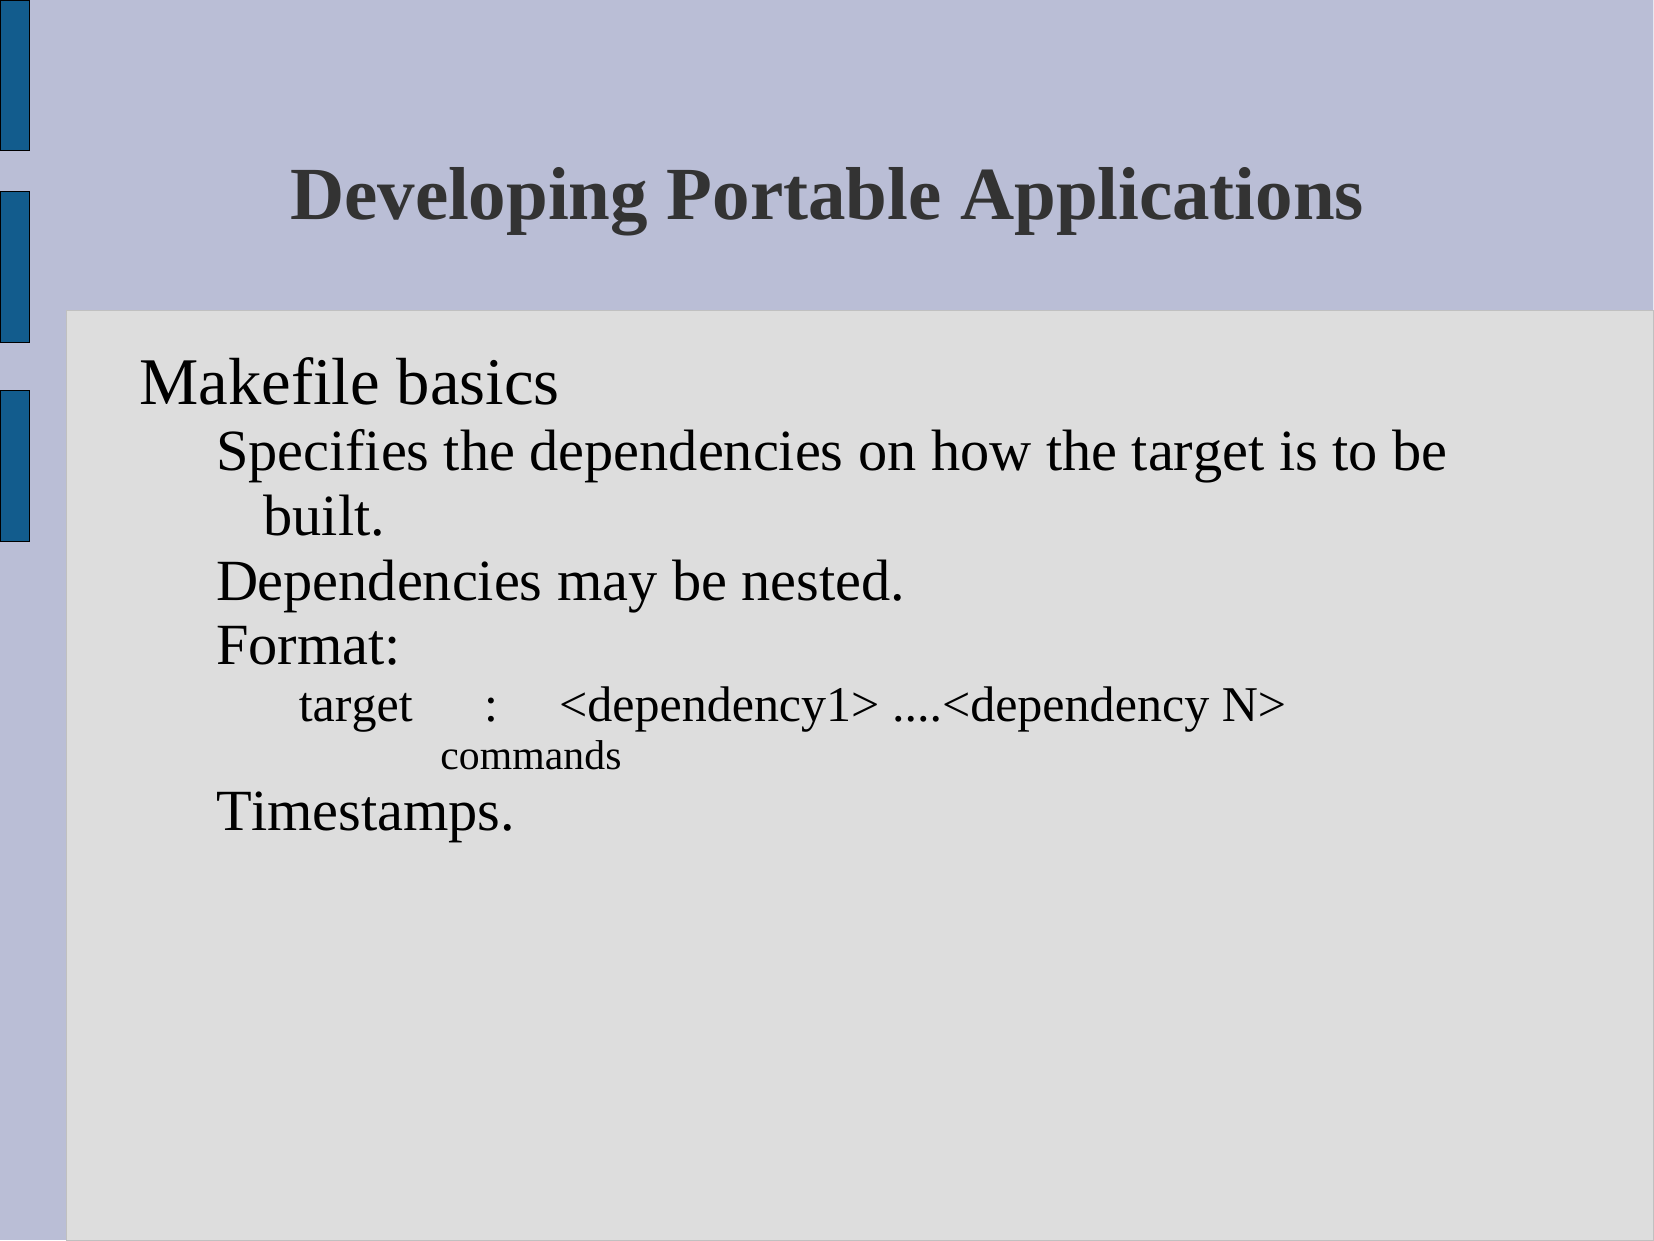

# Developing Portable Applications
Makefile basics
Specifies the dependencies on how the target is to be built.
Dependencies may be nested.
Format:
target	:	<dependency1> ....<dependency N>
commands
Timestamps.